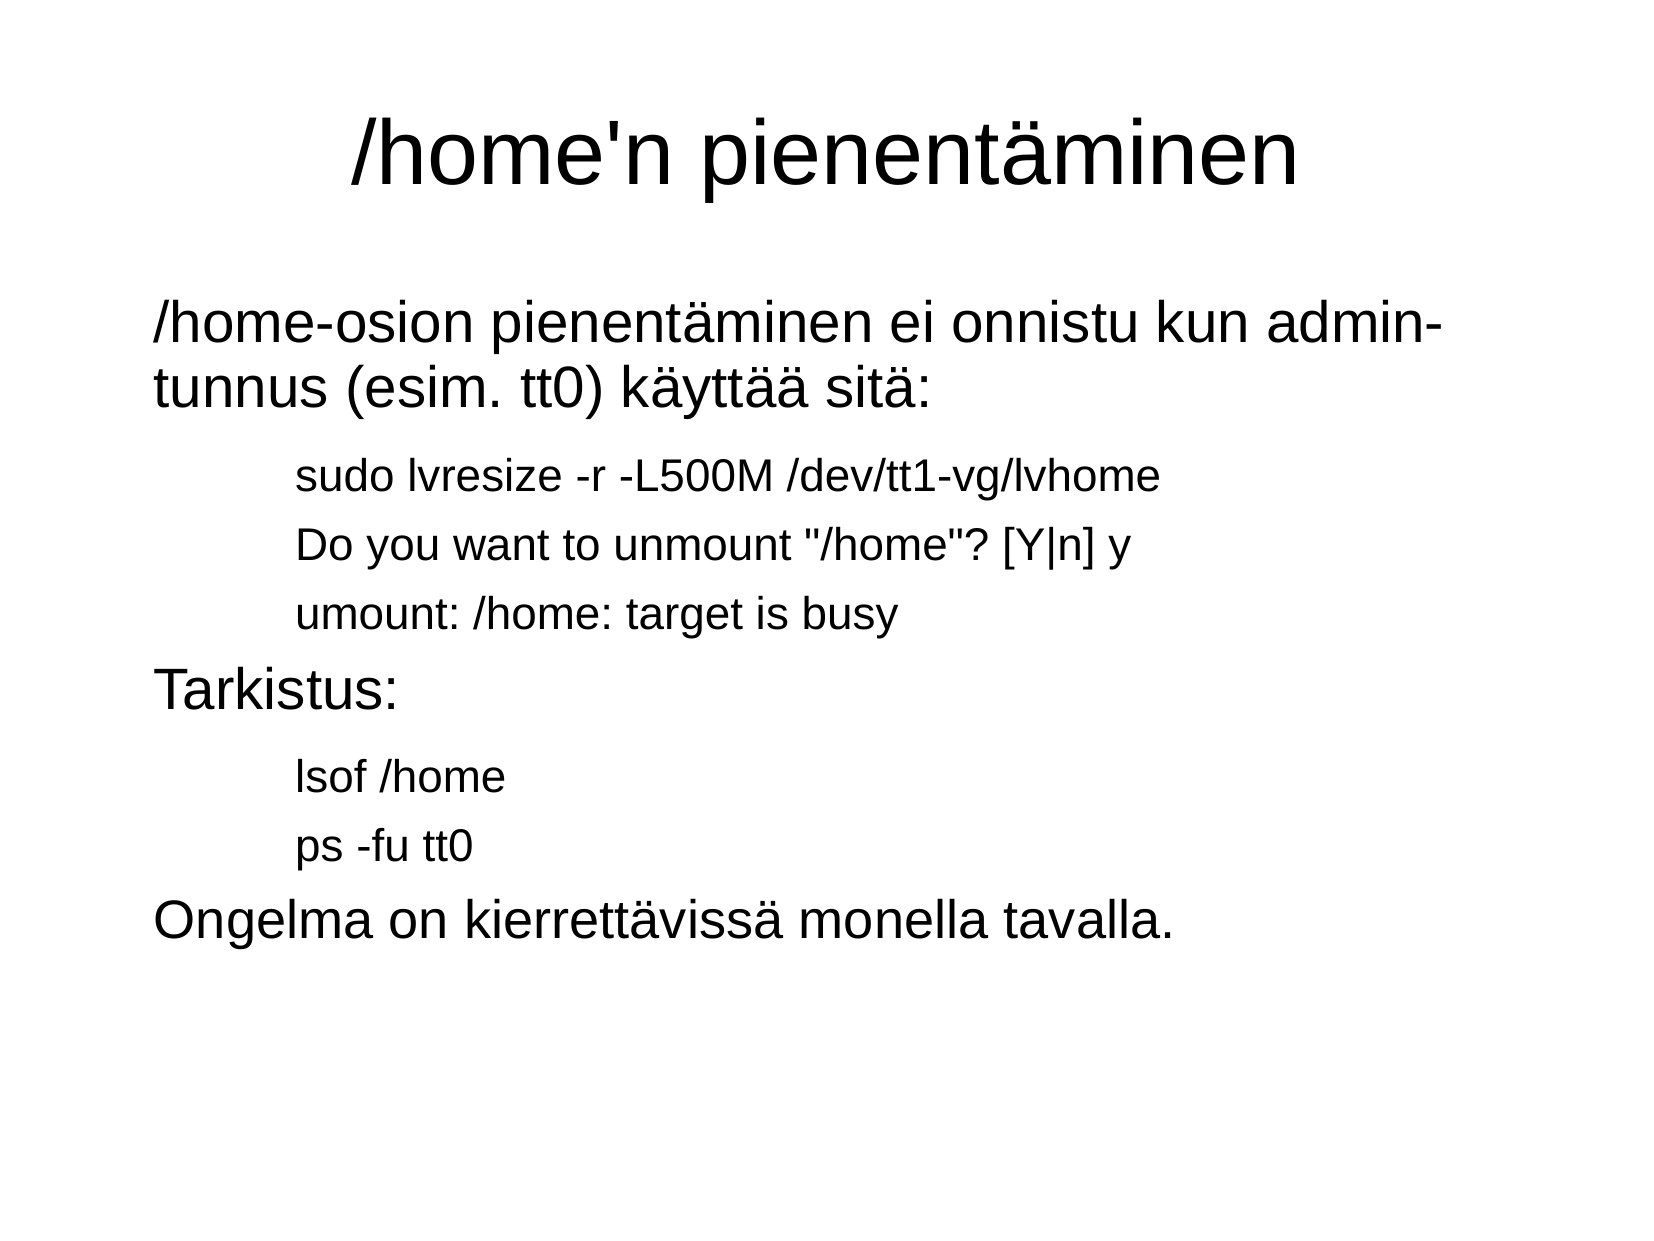

# /home'n pienentäminen
/home-osion pienentäminen ei onnistu kun admin-tunnus (esim. tt0) käyttää sitä:
sudo lvresize -r -L500M /dev/tt1-vg/lvhome
Do you want to unmount "/home"? [Y|n] y
umount: /home: target is busy
Tarkistus:
lsof /home
ps -fu tt0
Ongelma on kierrettävissä monella tavalla.